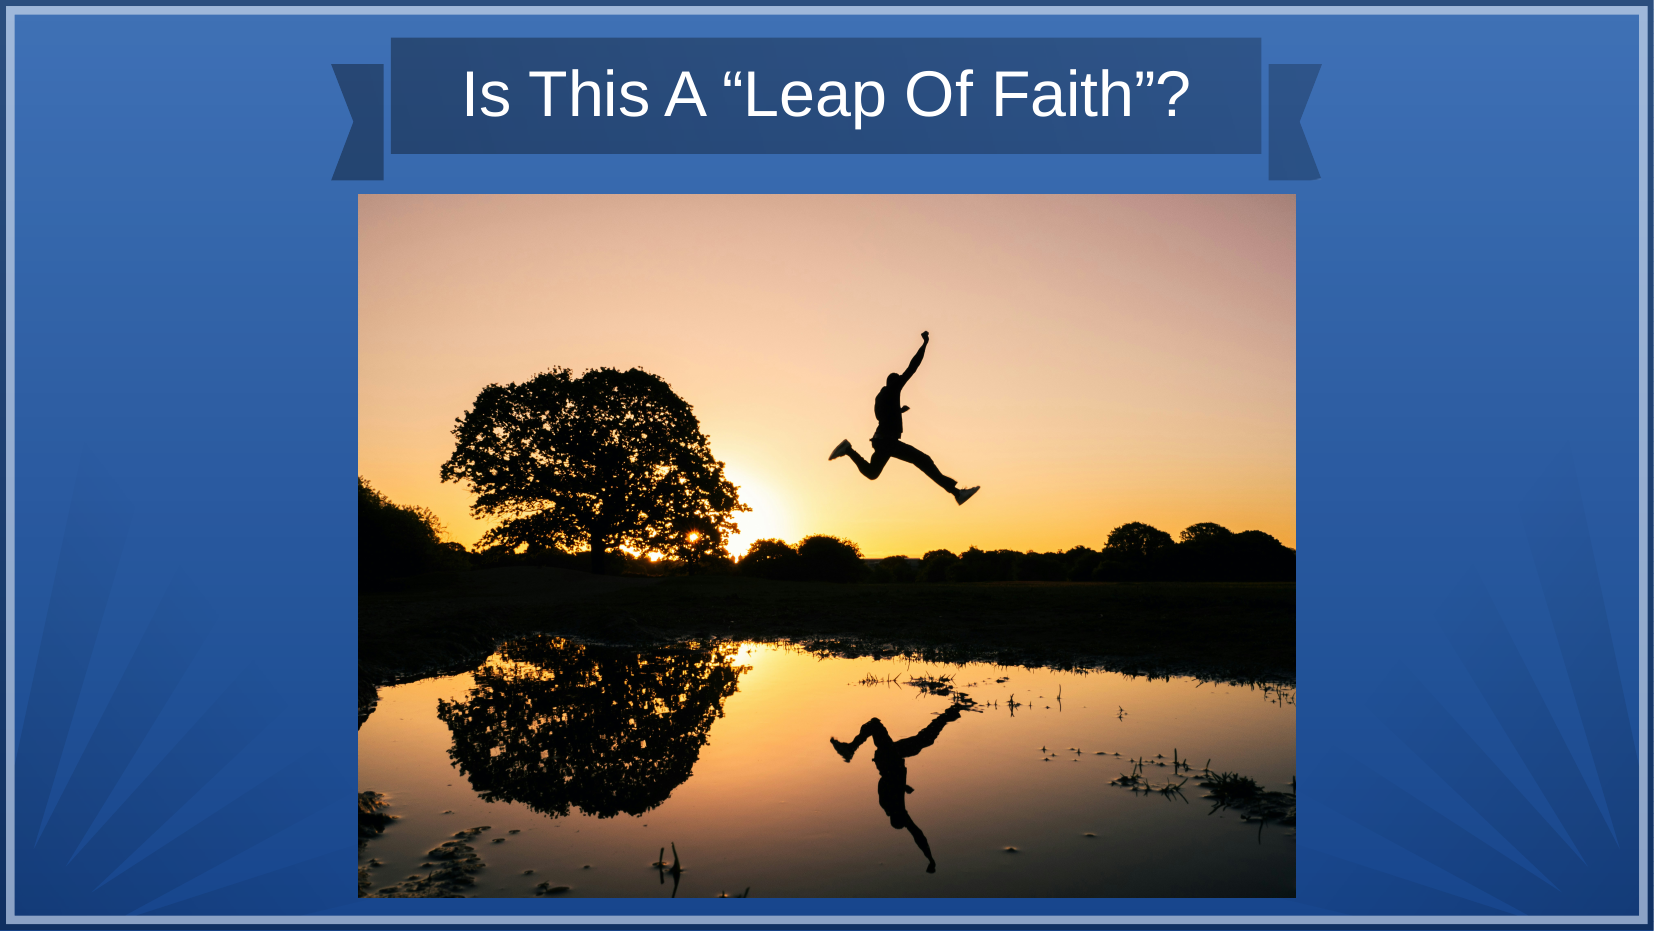

# Is This A “Leap Of Faith”?